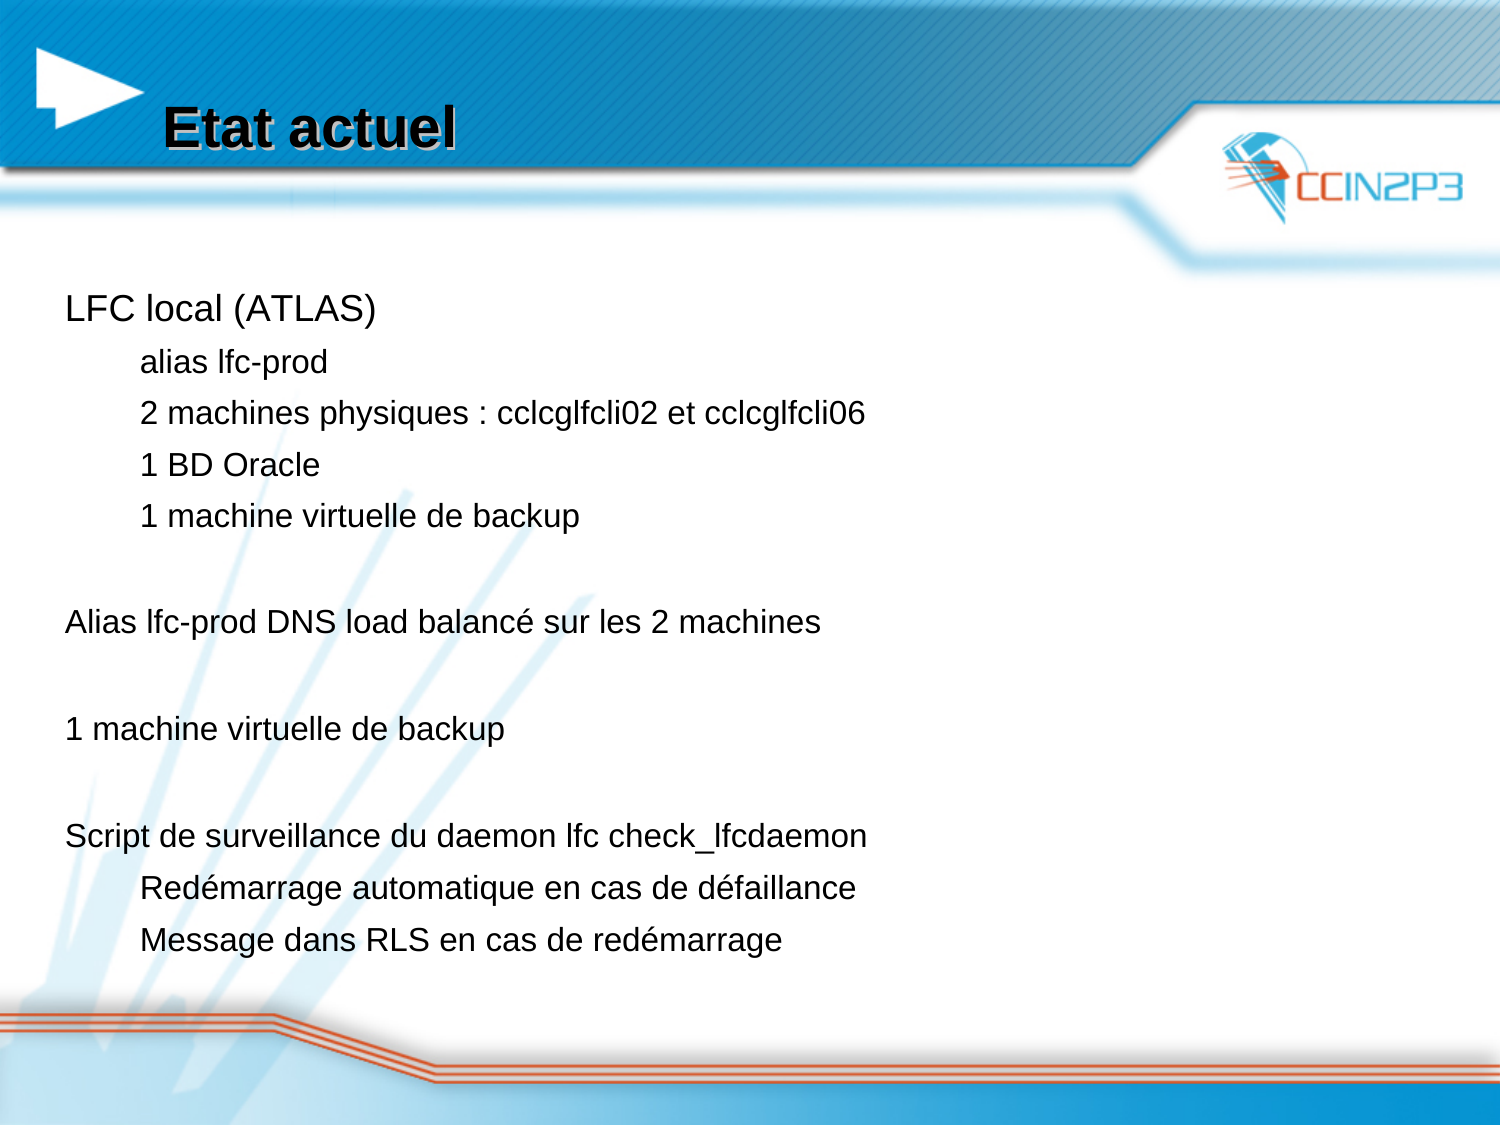

Etat actuel
# LFC local (ATLAS)
alias lfc-prod
2 machines physiques : cclcglfcli02 et cclcglfcli06
1 BD Oracle
1 machine virtuelle de backup
Alias lfc-prod DNS load balancé sur les 2 machines
1 machine virtuelle de backup
Script de surveillance du daemon lfc check_lfcdaemon
Redémarrage automatique en cas de défaillance
Message dans RLS en cas de redémarrage